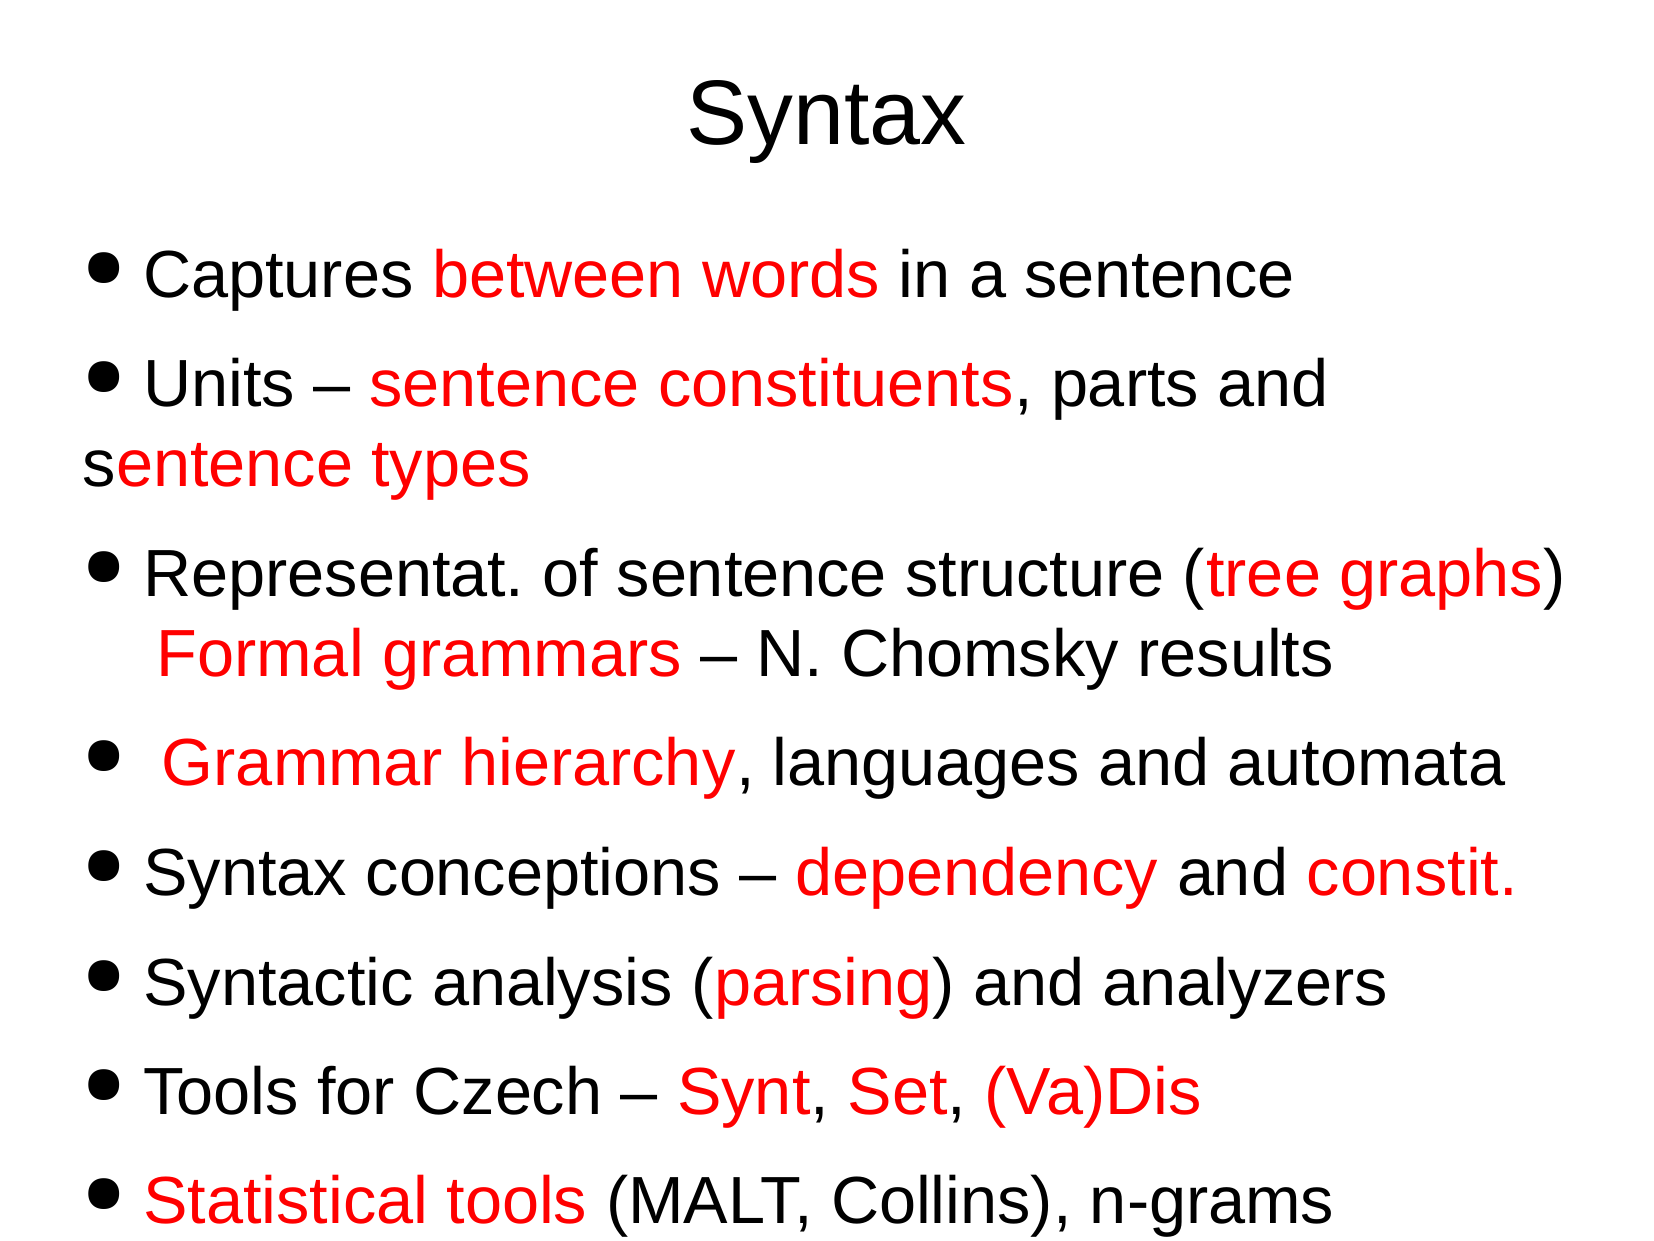

# Syntax
 Captures between words in a sentence
 Units – sentence constituents, parts and sentence types
 Representat. of sentence structure (tree graphs) Formal grammars – N. Chomsky results
 Grammar hierarchy, languages and automata
 Syntax conceptions – dependency and constit.
 Syntactic analysis (parsing) and analyzers
 Tools for Czech – Synt, Set, (Va)Dis
 Statistical tools (MALT, Collins), n-grams